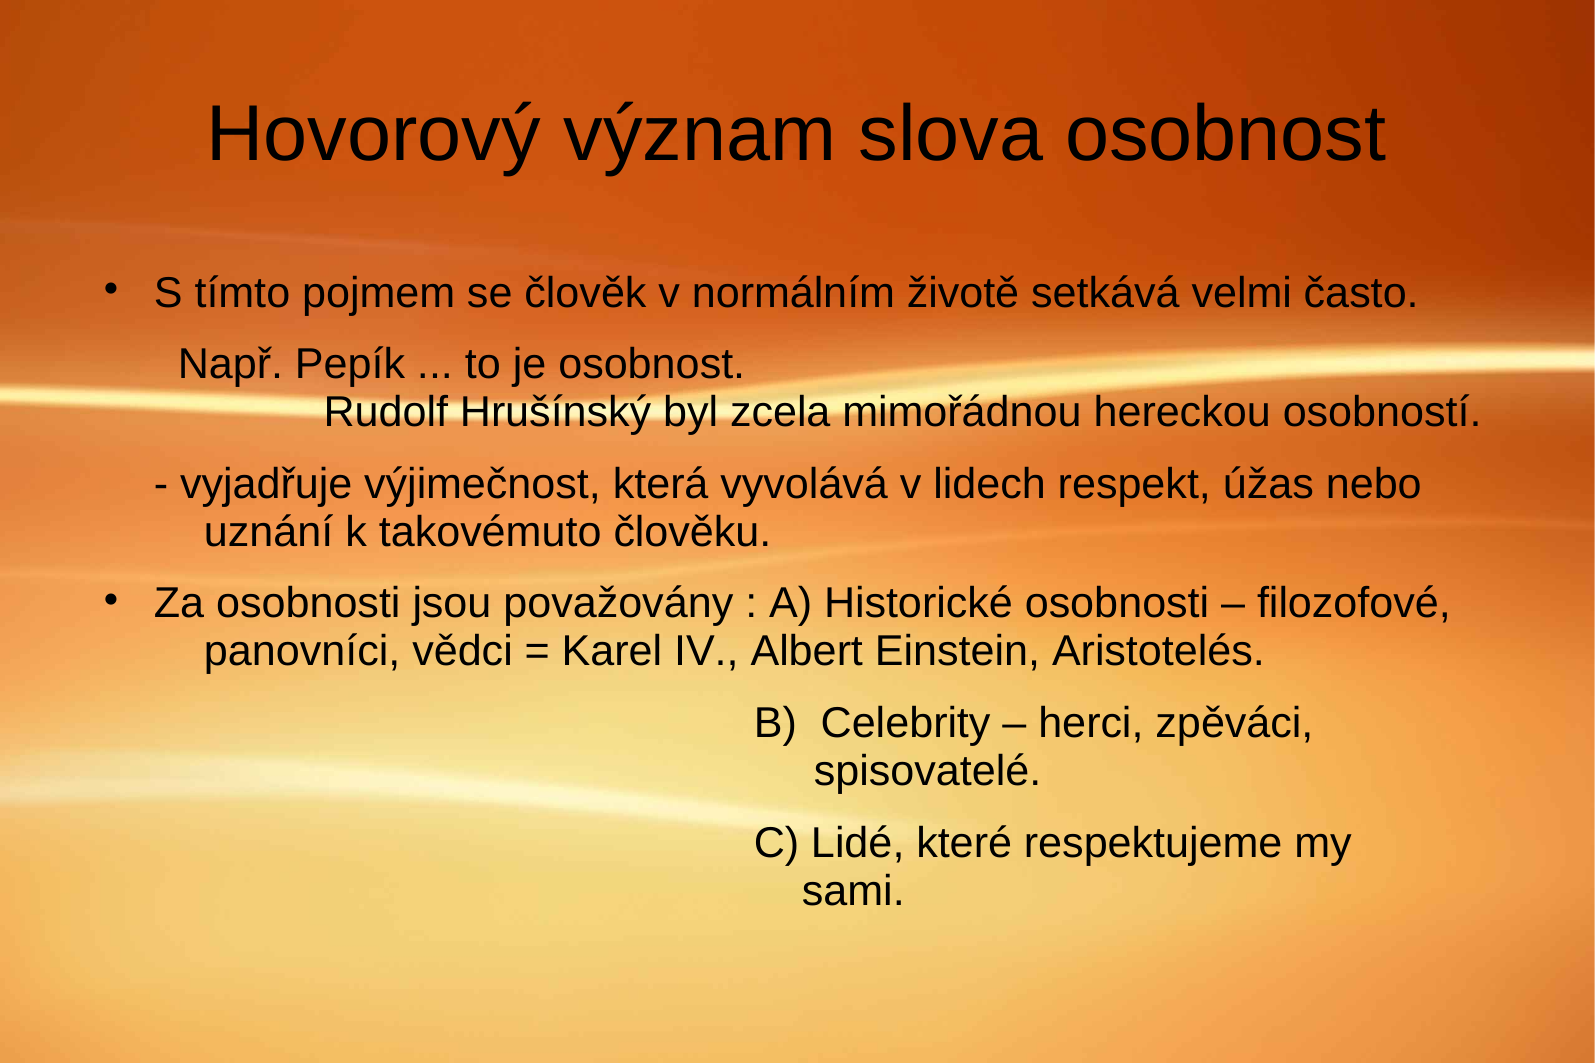

# Hovorový význam slova osobnost
S tímto pojmem se člověk v normálním životě setkává velmi často.
 Např. Pepík ... to je osobnost. Rudolf Hrušínský byl zcela mimořádnou hereckou osobností.
- vyjadřuje výjimečnost, která vyvolává v lidech respekt, úžas nebo uznání k takovémuto člověku.
Za osobnosti jsou považovány : A) Historické osobnosti – filozofové, panovníci, vědci = Karel IV., Albert Einstein, Aristotelés.
 B) Celebrity – herci, zpěváci, spisovatelé.
 C) Lidé, které respektujeme my sami.